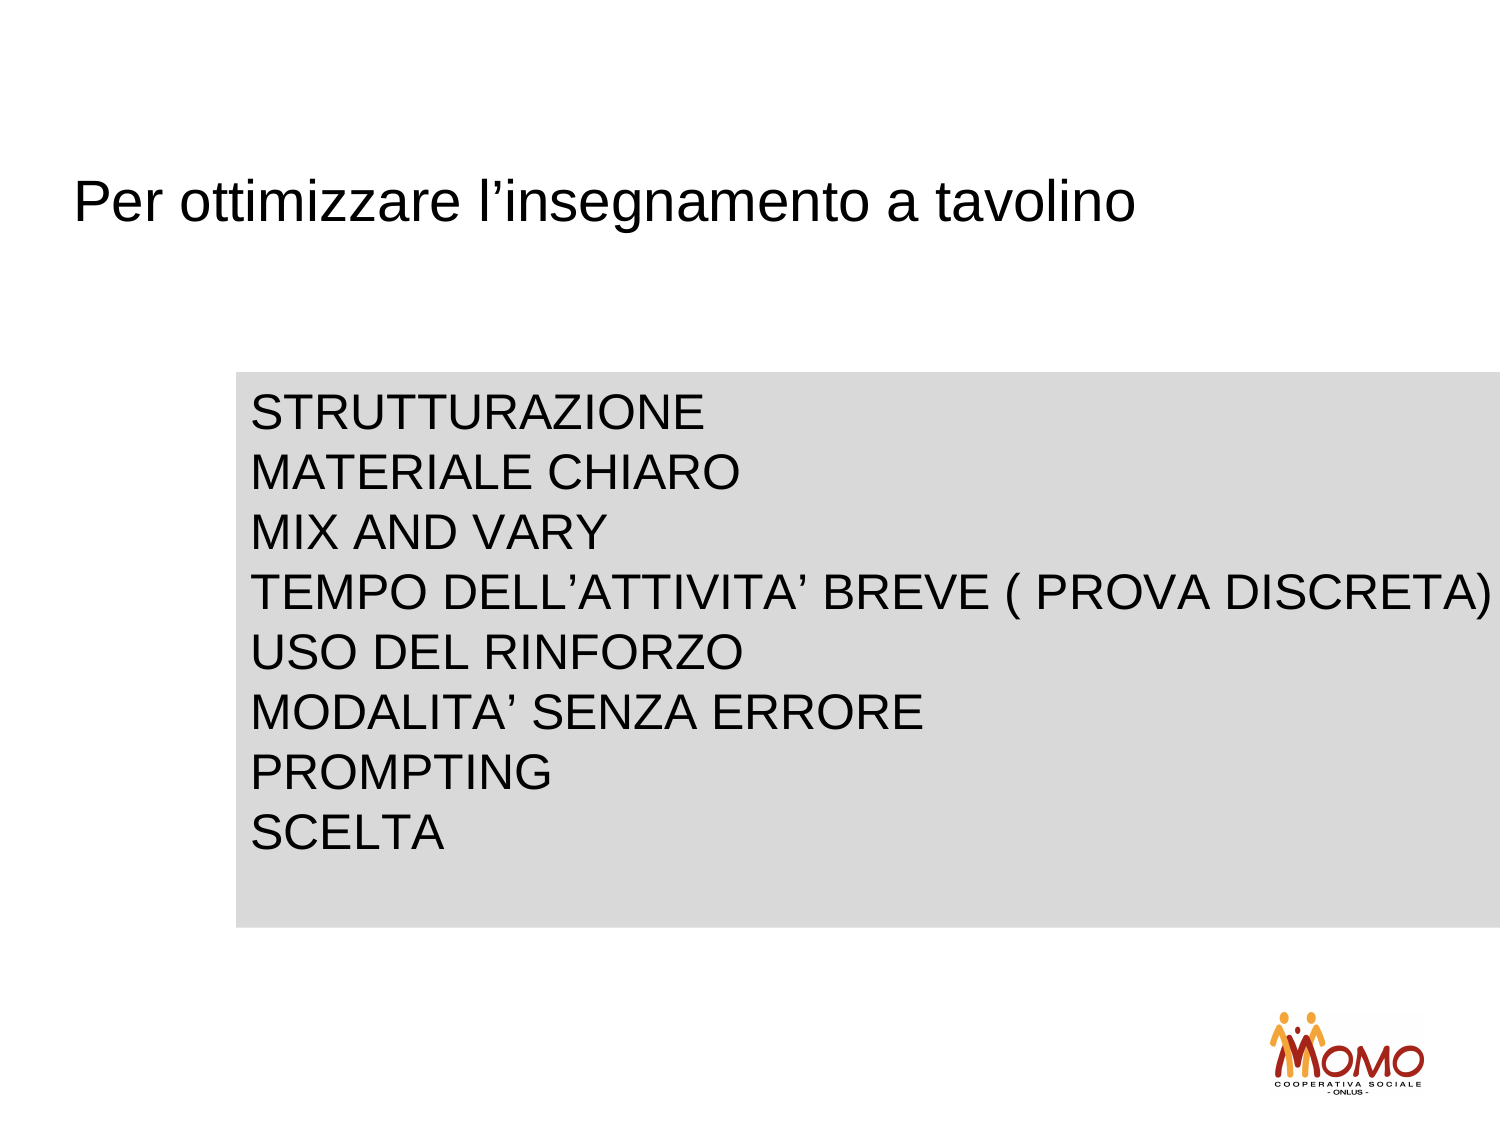

Per ottimizzare l’insegnamento a tavolino
STRUTTURAZIONE
MATERIALE CHIARO
MIX AND VARY
TEMPO DELL’ATTIVITA’ BREVE ( PROVA DISCRETA)
USO DEL RINFORZO
MODALITA’ SENZA ERRORE
PROMPTING
SCELTA